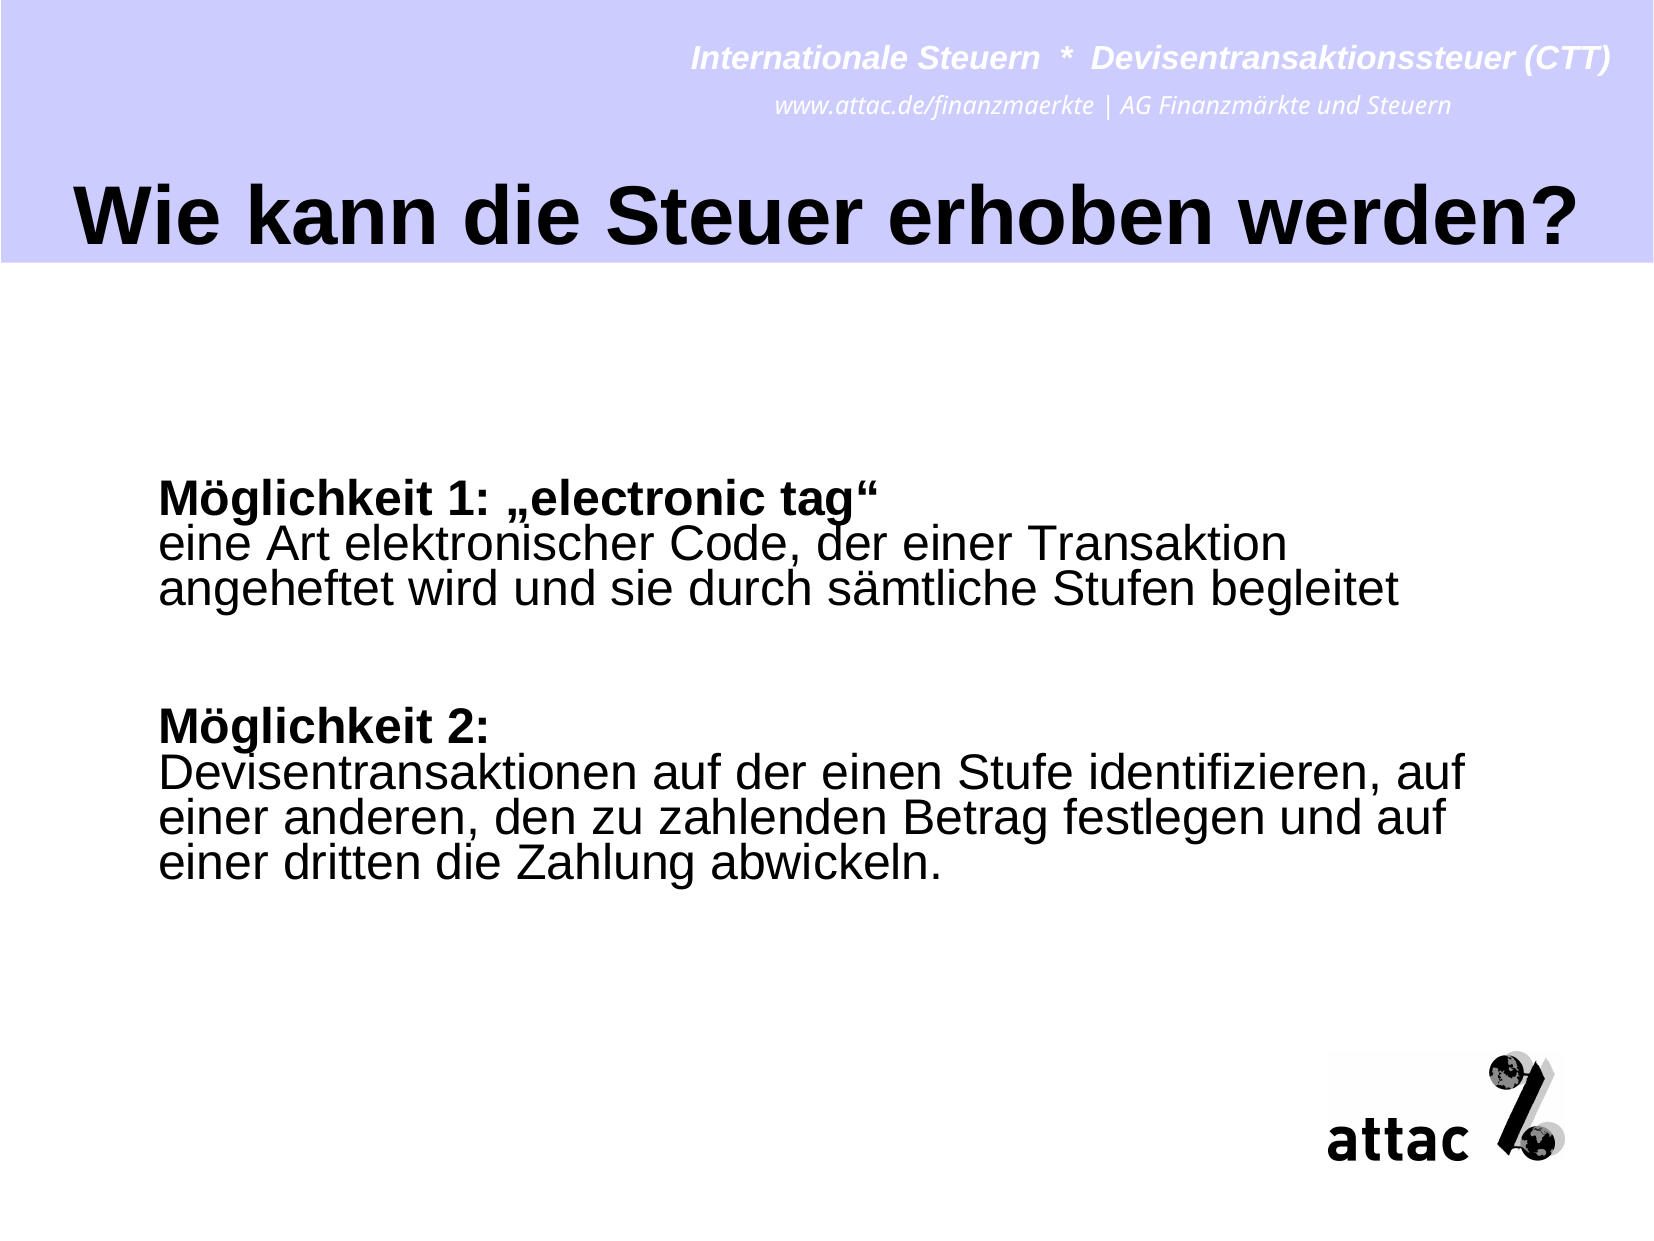

Internationale Steuern * Devisentransaktionssteuer (CTT)
www.attac.de/finanzmaerkte | AG Finanzmärkte und Steuern
Wie kann die Steuer erhoben werden?
Möglichkeit 1: „electronic tag“
eine Art elektronischer Code, der einer Transaktion angeheftet wird und sie durch sämtliche Stufen begleitet
Möglichkeit 2:
Devisentransaktionen auf der einen Stufe identifizieren, auf einer anderen, den zu zahlenden Betrag festlegen und auf einer dritten die Zahlung abwickeln.